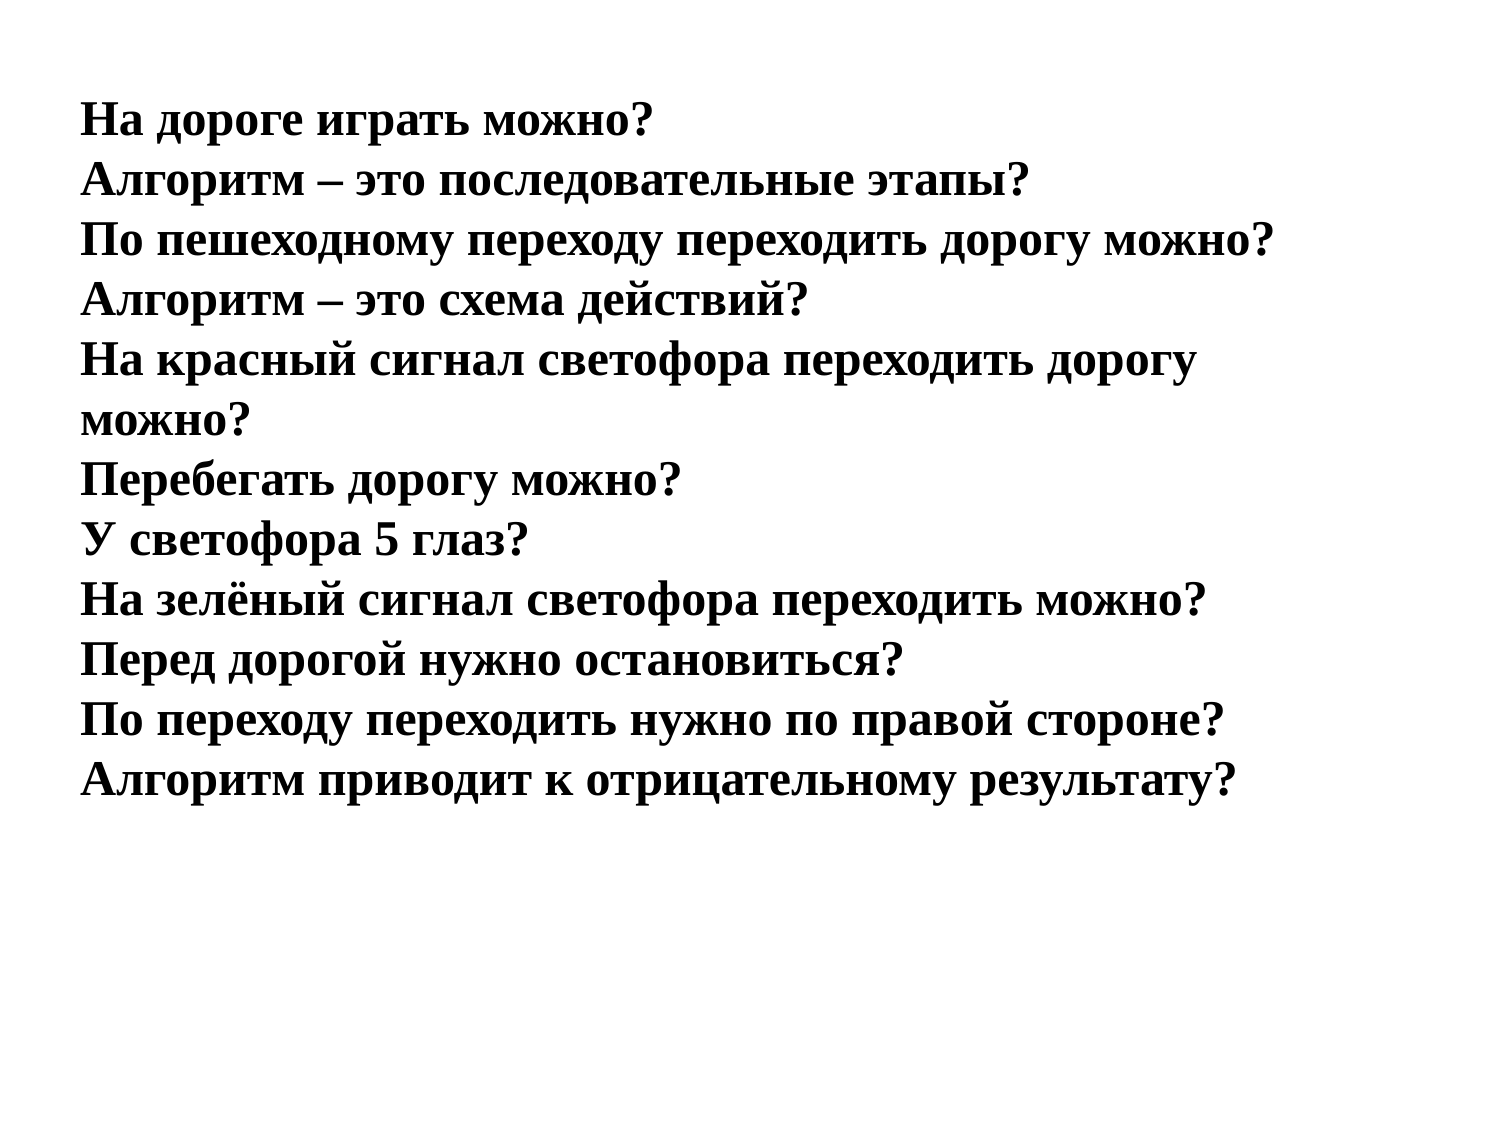

На дороге играть можно?
Алгоритм – это последовательные этапы?
По пешеходному переходу переходить дорогу можно?
Алгоритм – это схема действий?
На красный сигнал светофора переходить дорогу можно?
Перебегать дорогу можно?
У светофора 5 глаз?
На зелёный сигнал светофора переходить можно?
Перед дорогой нужно остановиться?
По переходу переходить нужно по правой стороне?
Алгоритм приводит к отрицательному результату?